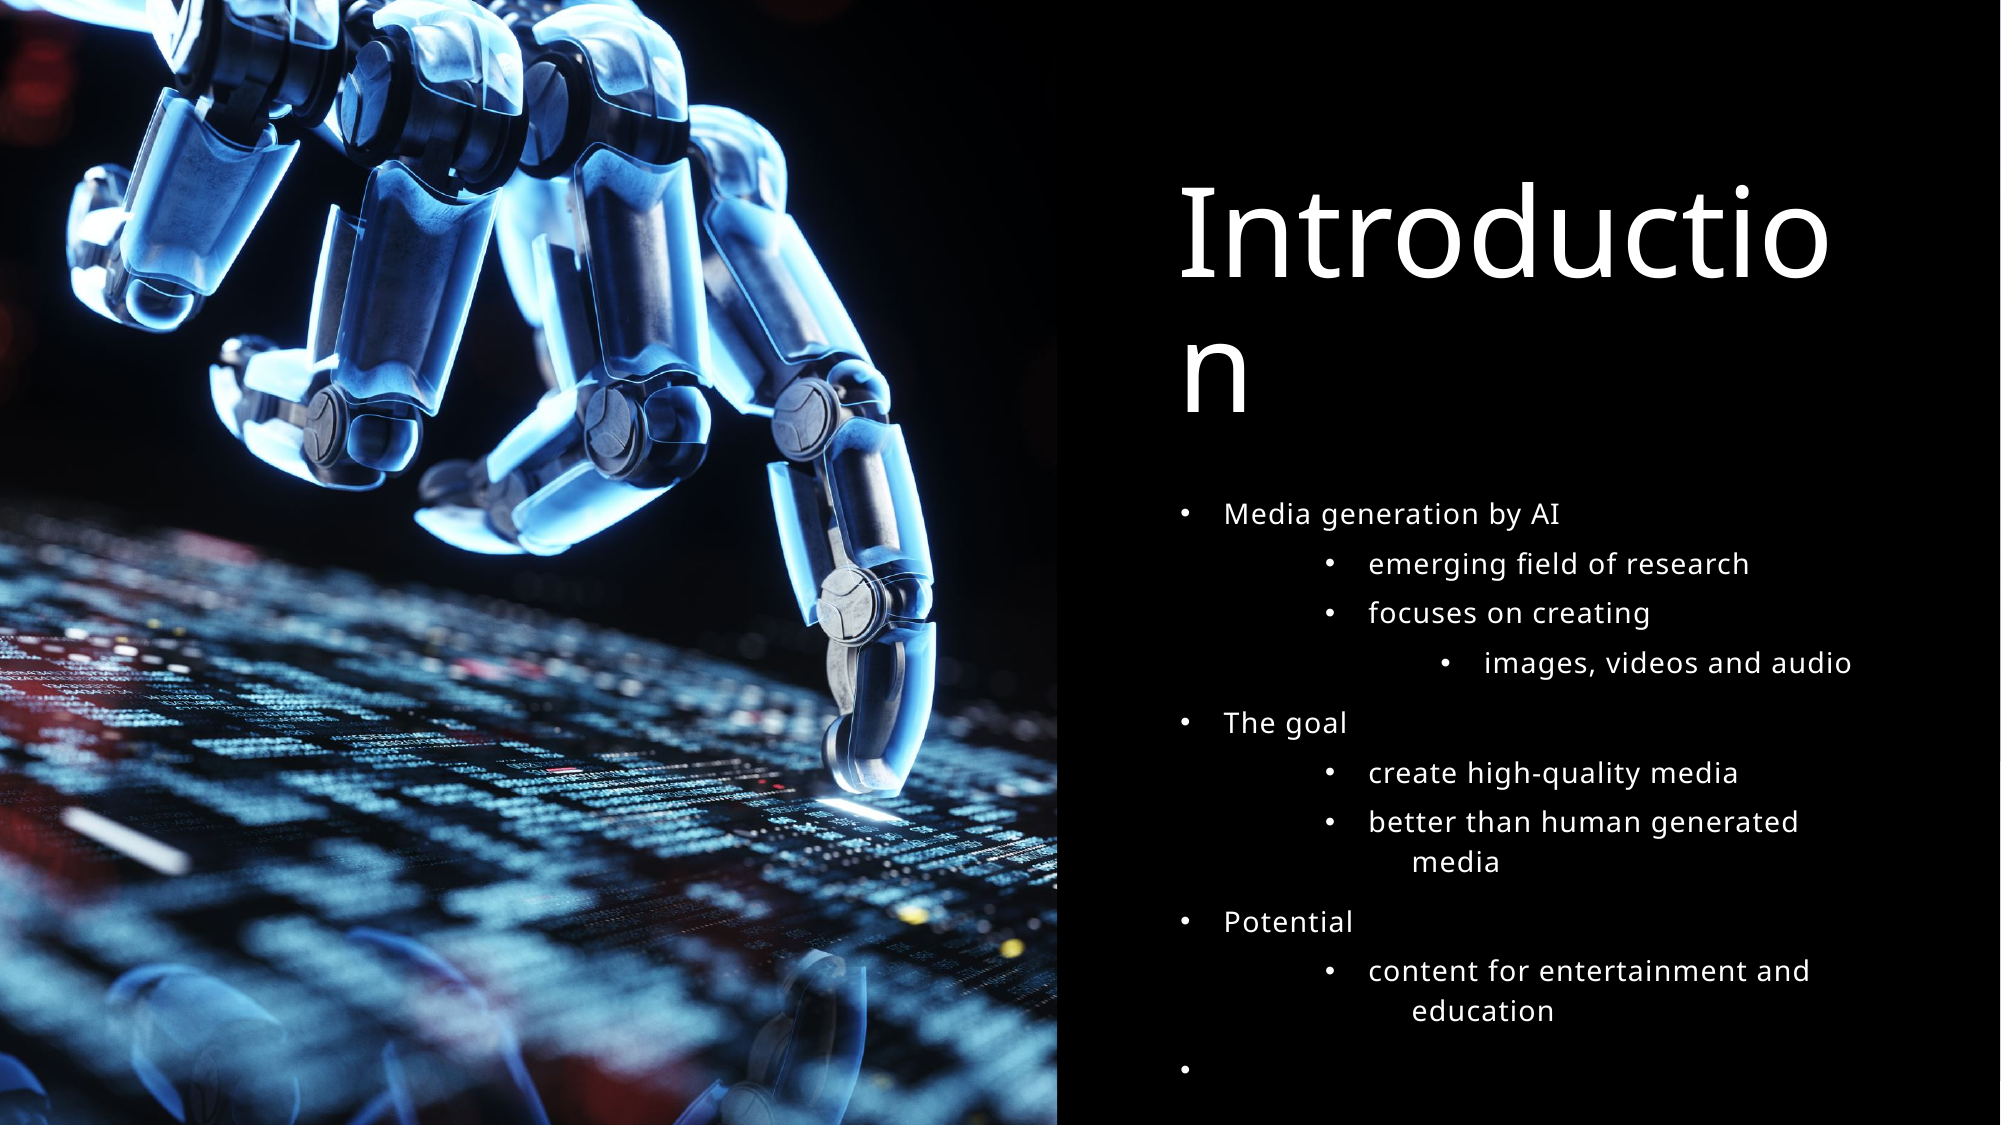

# Introduction
Media generation by AI
emerging field of research
focuses on creating
images, videos and audio
The goal
create high-quality media
better than human generated media
Potential
content for entertainment and education